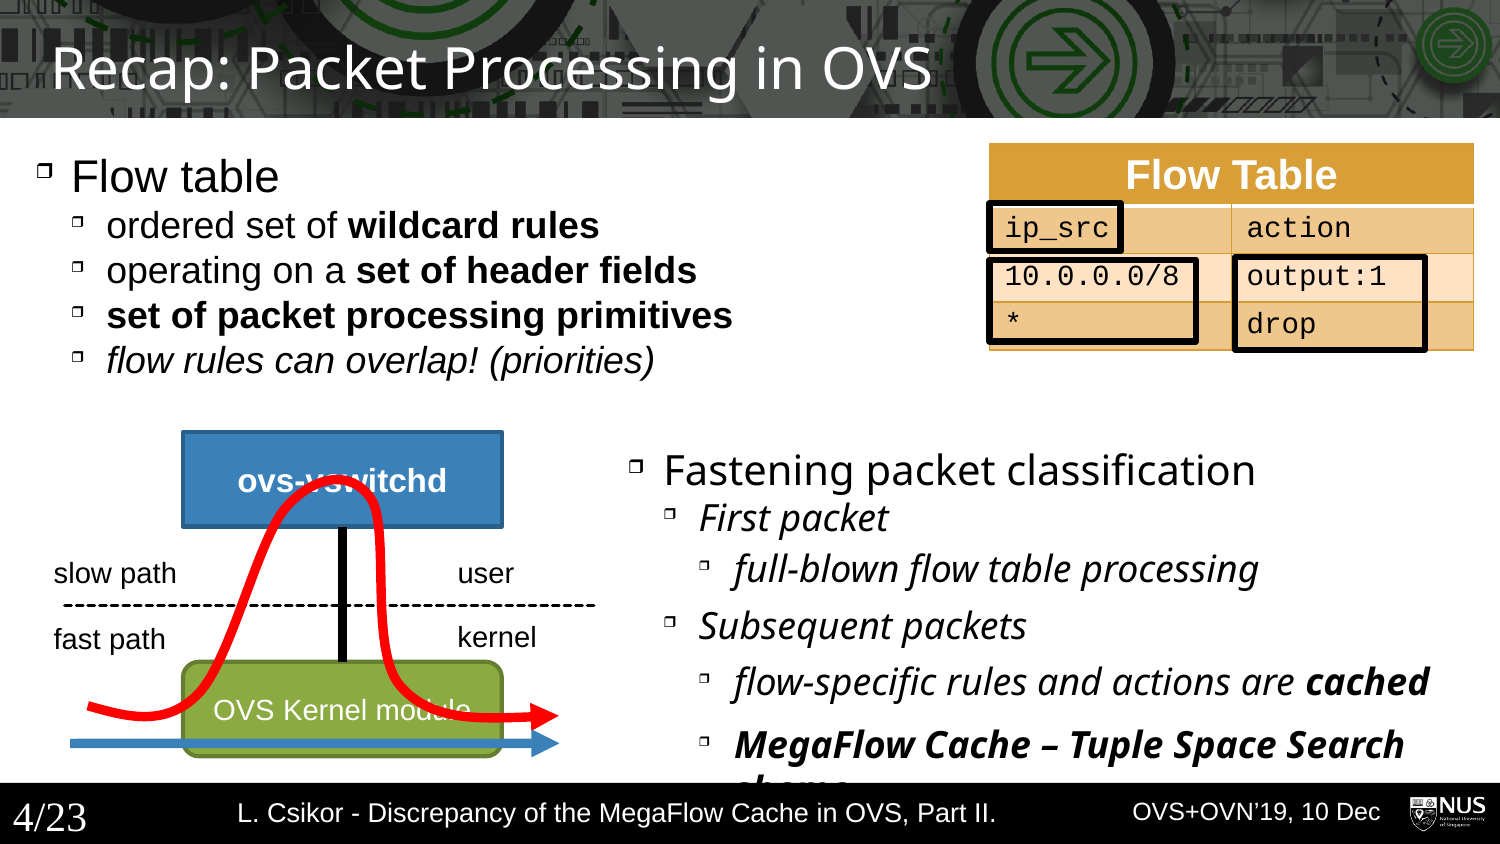

Recap: Packet Processing in OVS
Flow table
ordered set of wildcard rules
operating on a set of header fields
set of packet processing primitives
flow rules can overlap! (priorities)
| Flow Table | |
| --- | --- |
| ip\_src | action |
| 10.0.0.0/8 | output:1 |
| \* | drop |
ovs-vswitchd
slow path
user
kernel
fast path
OVS Kernel module
Fastening packet classification
First packet
full-blown flow table processing
Subsequent packets
flow-specific rules and actions are cached
MegaFlow Cache – Tuple Space Search sheme